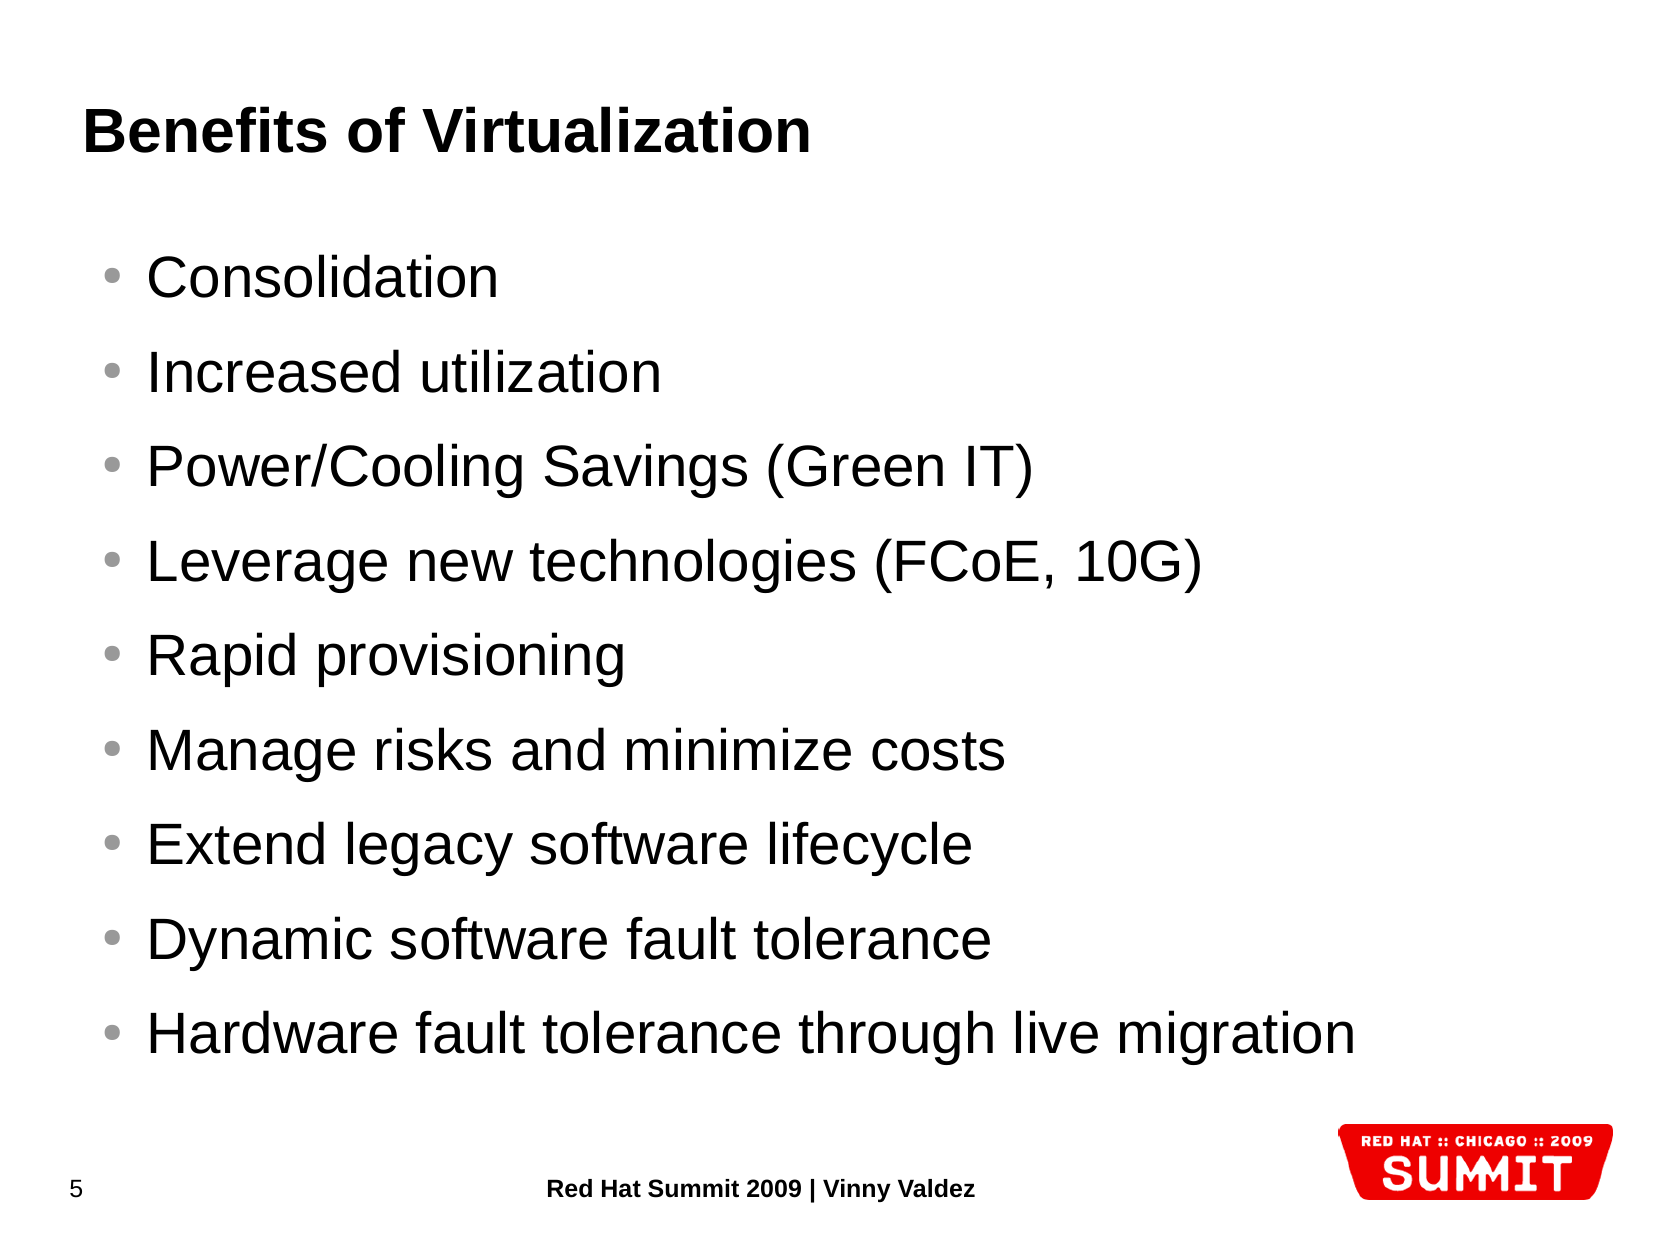

# Benefits of Virtualization
Consolidation
Increased utilization
Power/Cooling Savings (Green IT)
Leverage new technologies (FCoE, 10G)
Rapid provisioning
Manage risks and minimize costs
Extend legacy software lifecycle
Dynamic software fault tolerance
Hardware fault tolerance through live migration